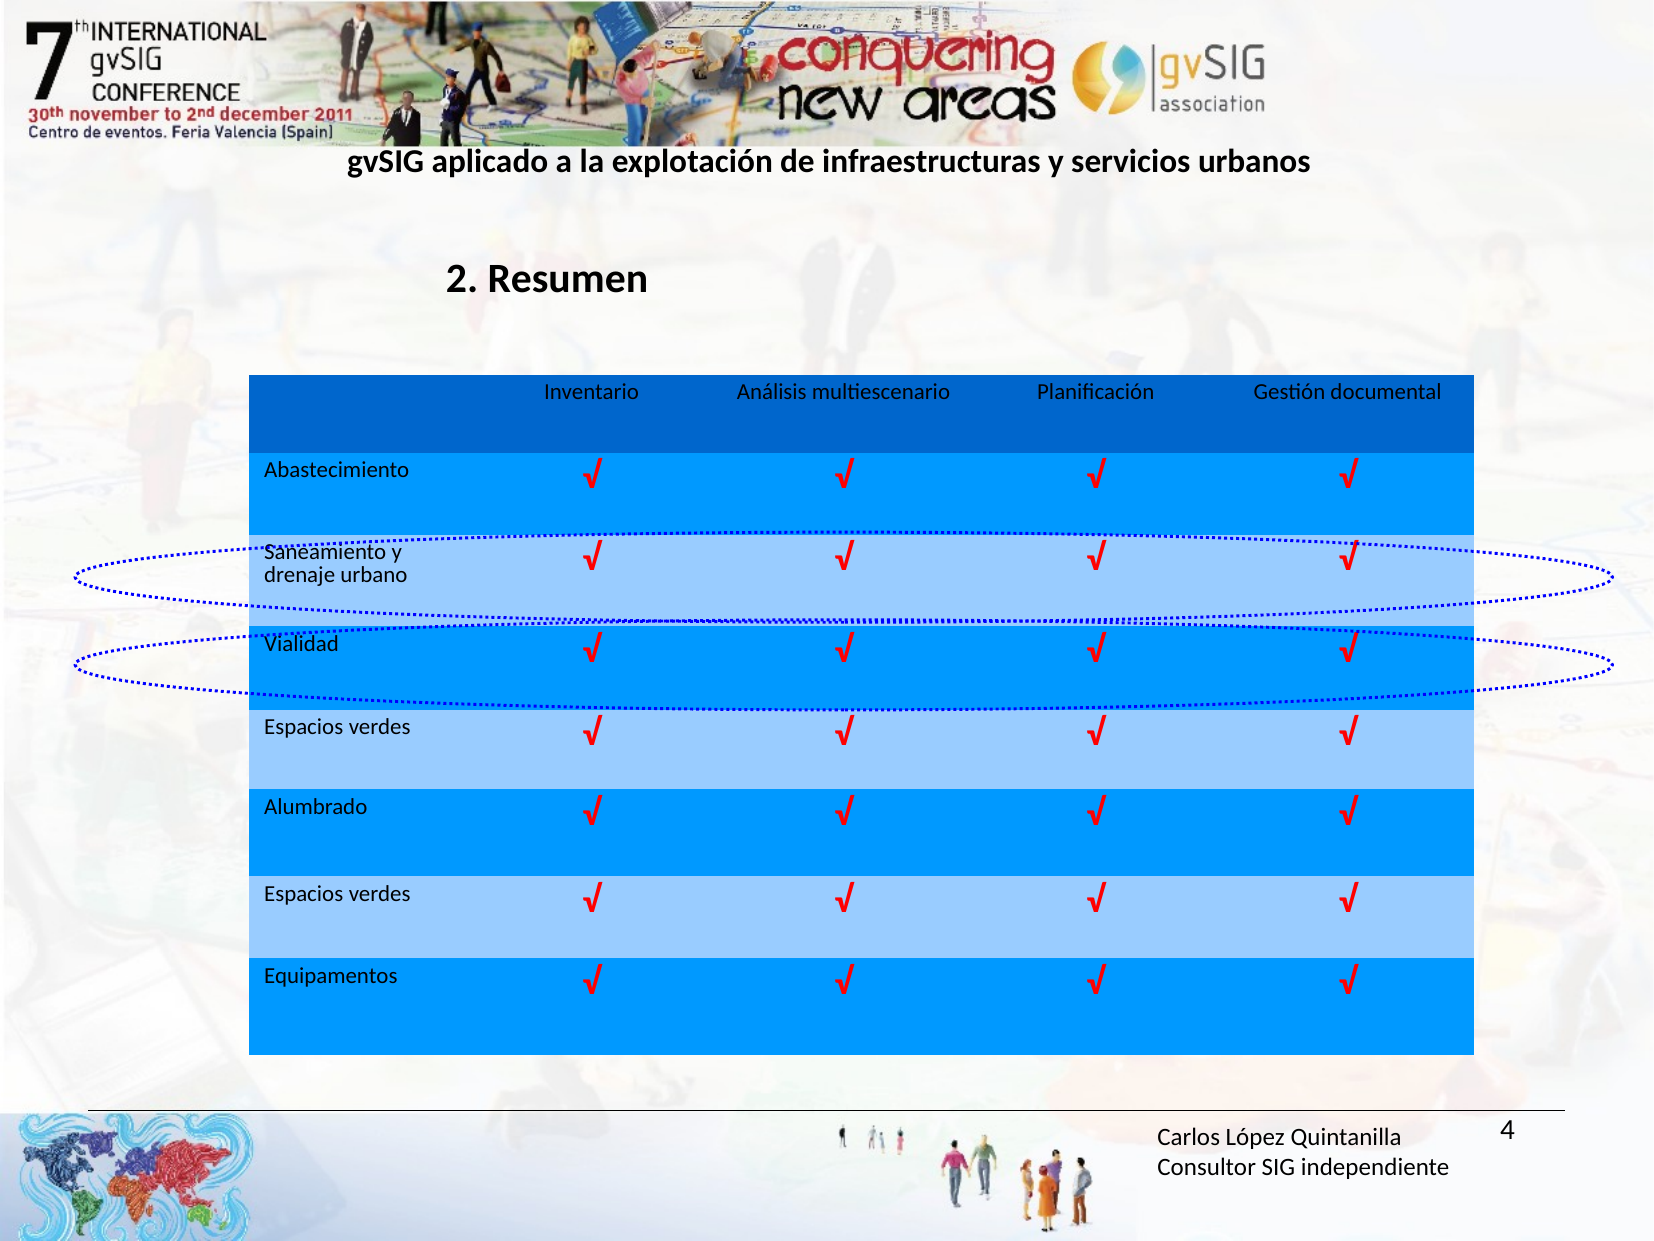

# gvSIG aplicado a la explotación de infraestructuras y servicios urbanos
2. Resumen
| | Inventario | Análisis multiescenario | Planificación | Gestión documental |
| --- | --- | --- | --- | --- |
| Abastecimiento | √ | √ | √ | √ |
| Saneamiento y drenaje urbano | √ | √ | √ | √ |
| Vialidad | √ | √ | √ | √ |
| Espacios verdes | √ | √ | √ | √ |
| Alumbrado | √ | √ | √ | √ |
| Espacios verdes | √ | √ | √ | √ |
| Equipamentos | √ | √ | √ | √ |
Carlos López Quintanilla
Consultor SIG independiente